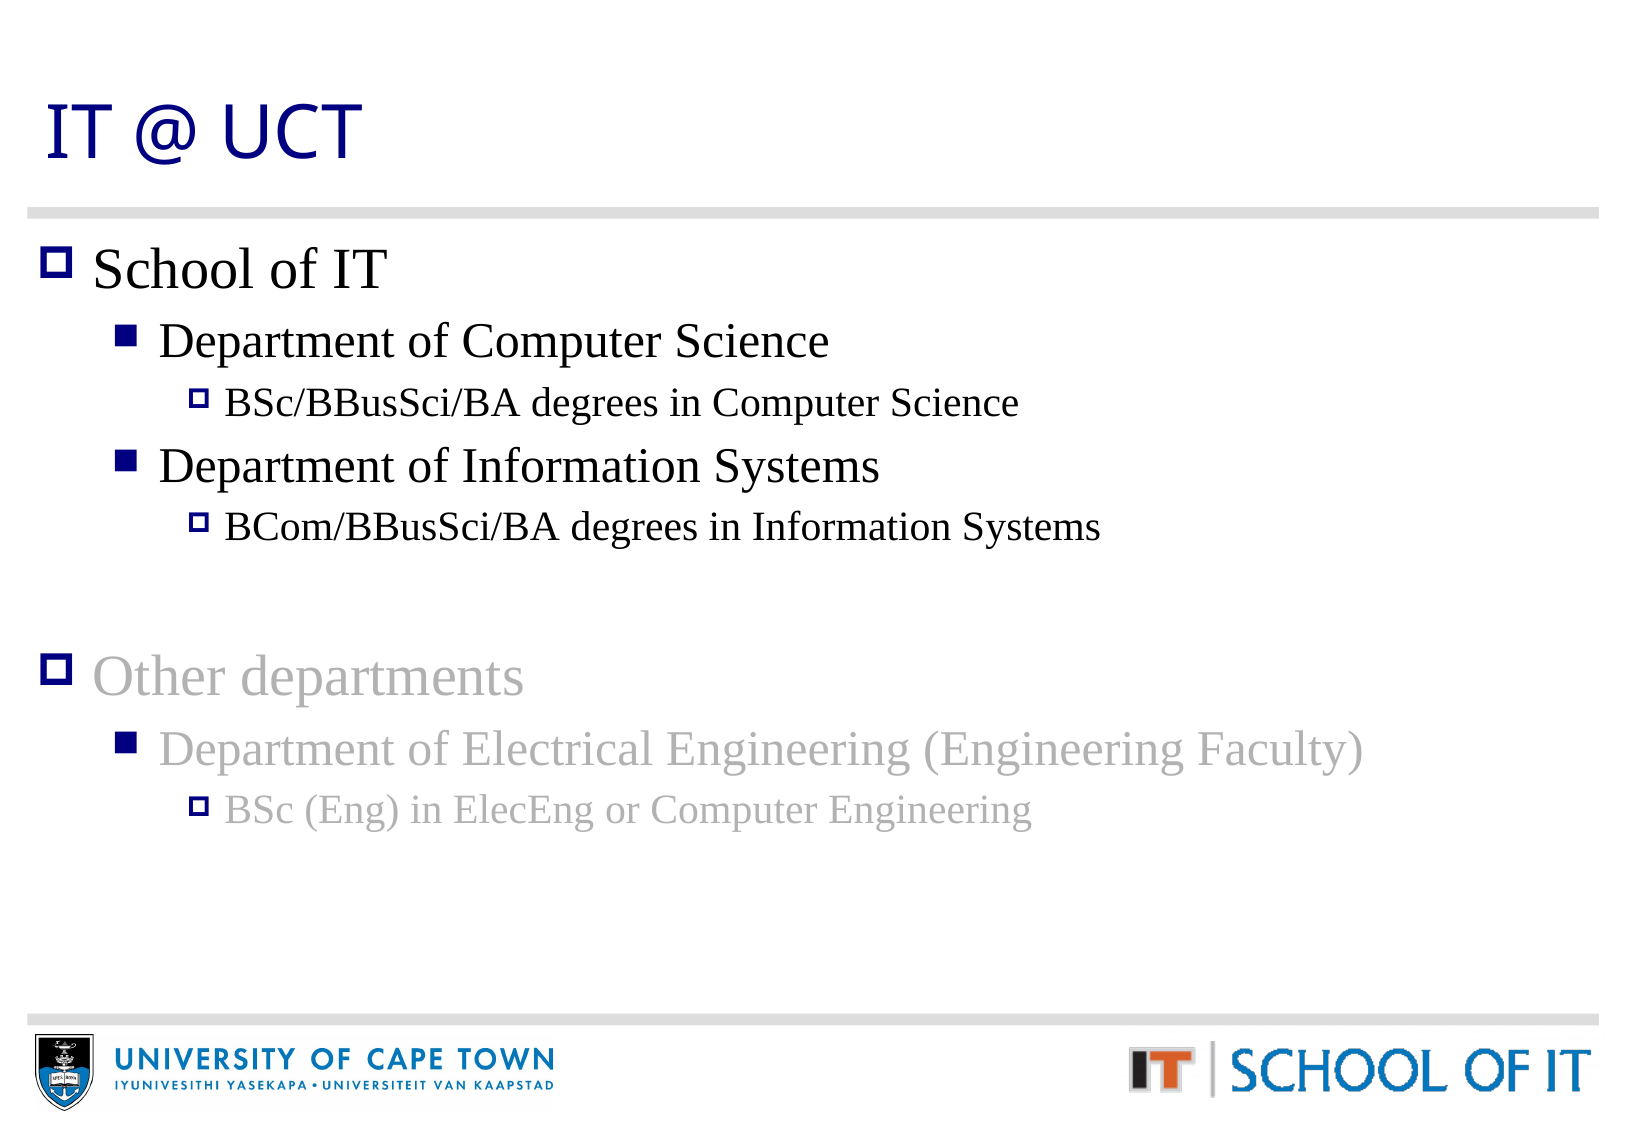

# IT @ UCT
School of IT
Department of Computer Science
BSc/BBusSci/BA degrees in Computer Science
Department of Information Systems
BCom/BBusSci/BA degrees in Information Systems
Other departments
Department of Electrical Engineering (Engineering Faculty)‏
BSc (Eng) in ElecEng or Computer Engineering